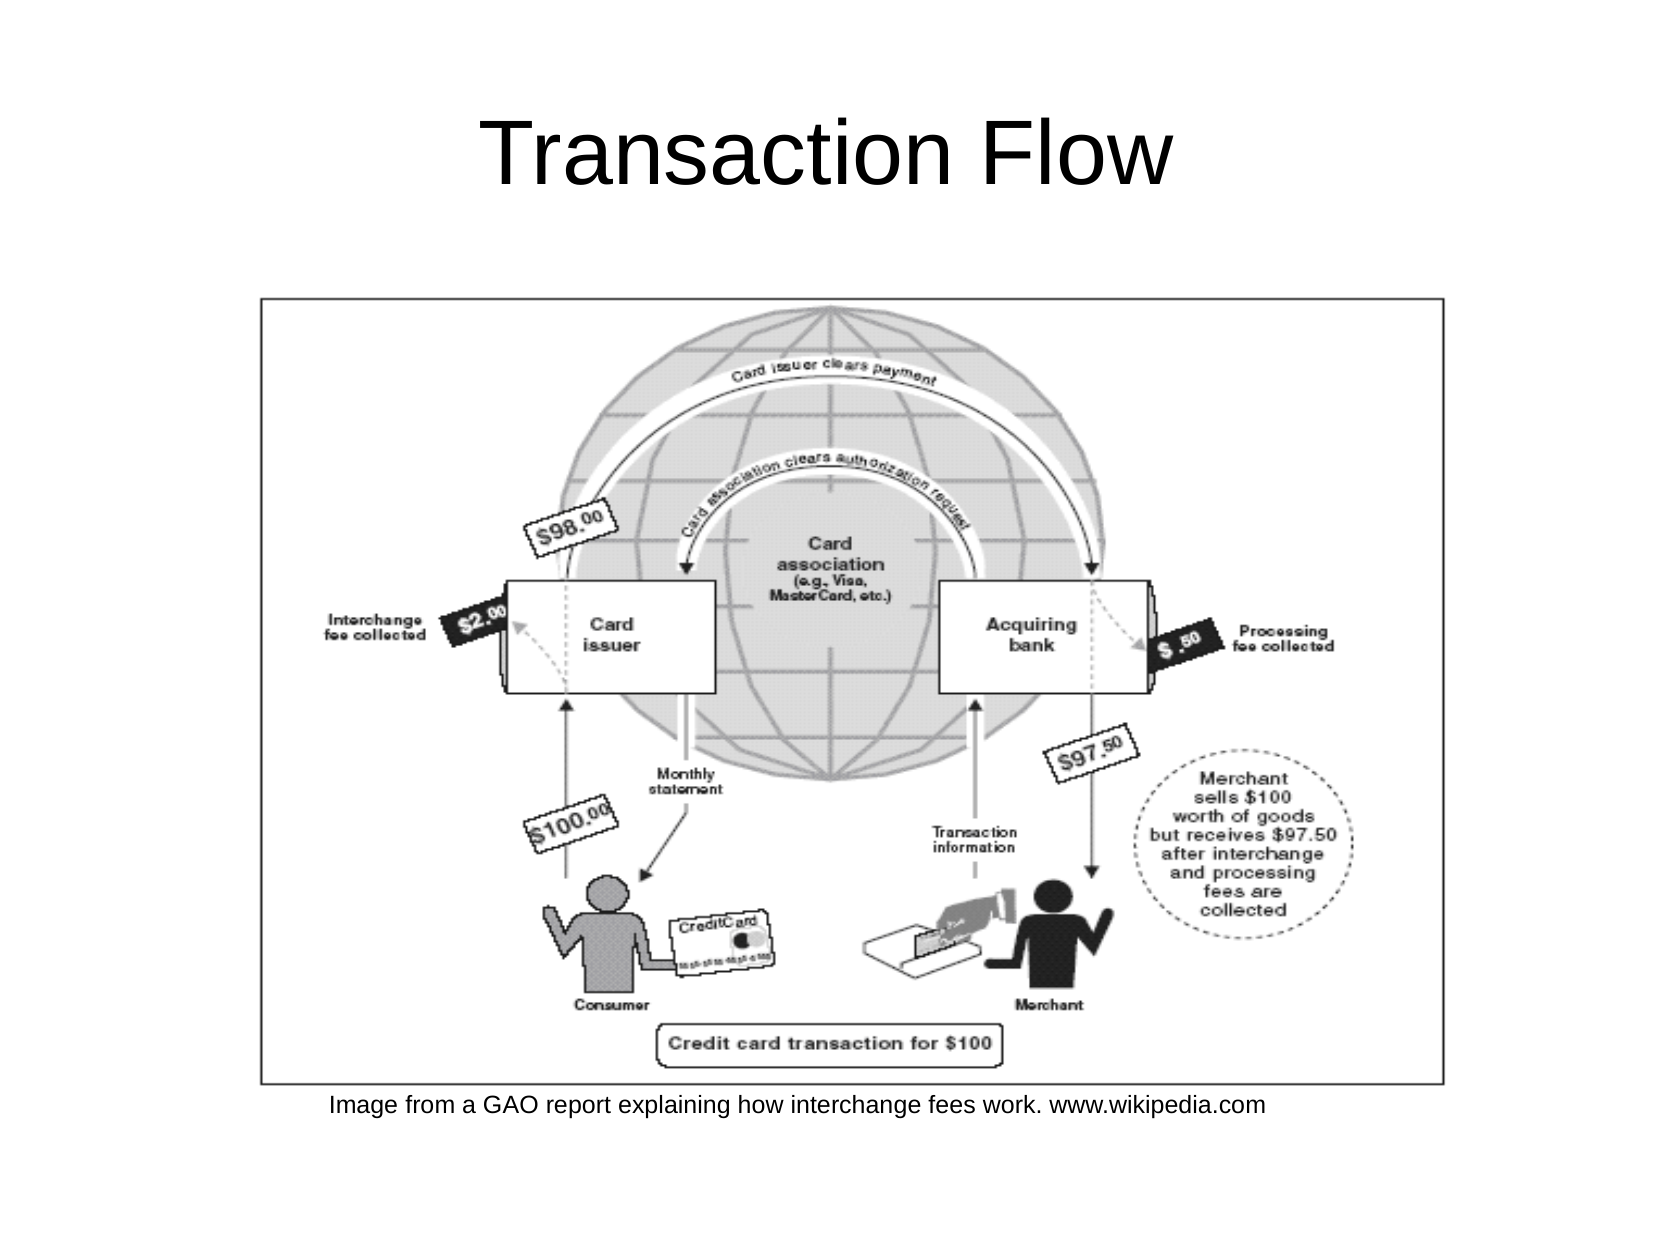

# Transaction Flow
 Image from a GAO report explaining how interchange fees work. www.wikipedia.com